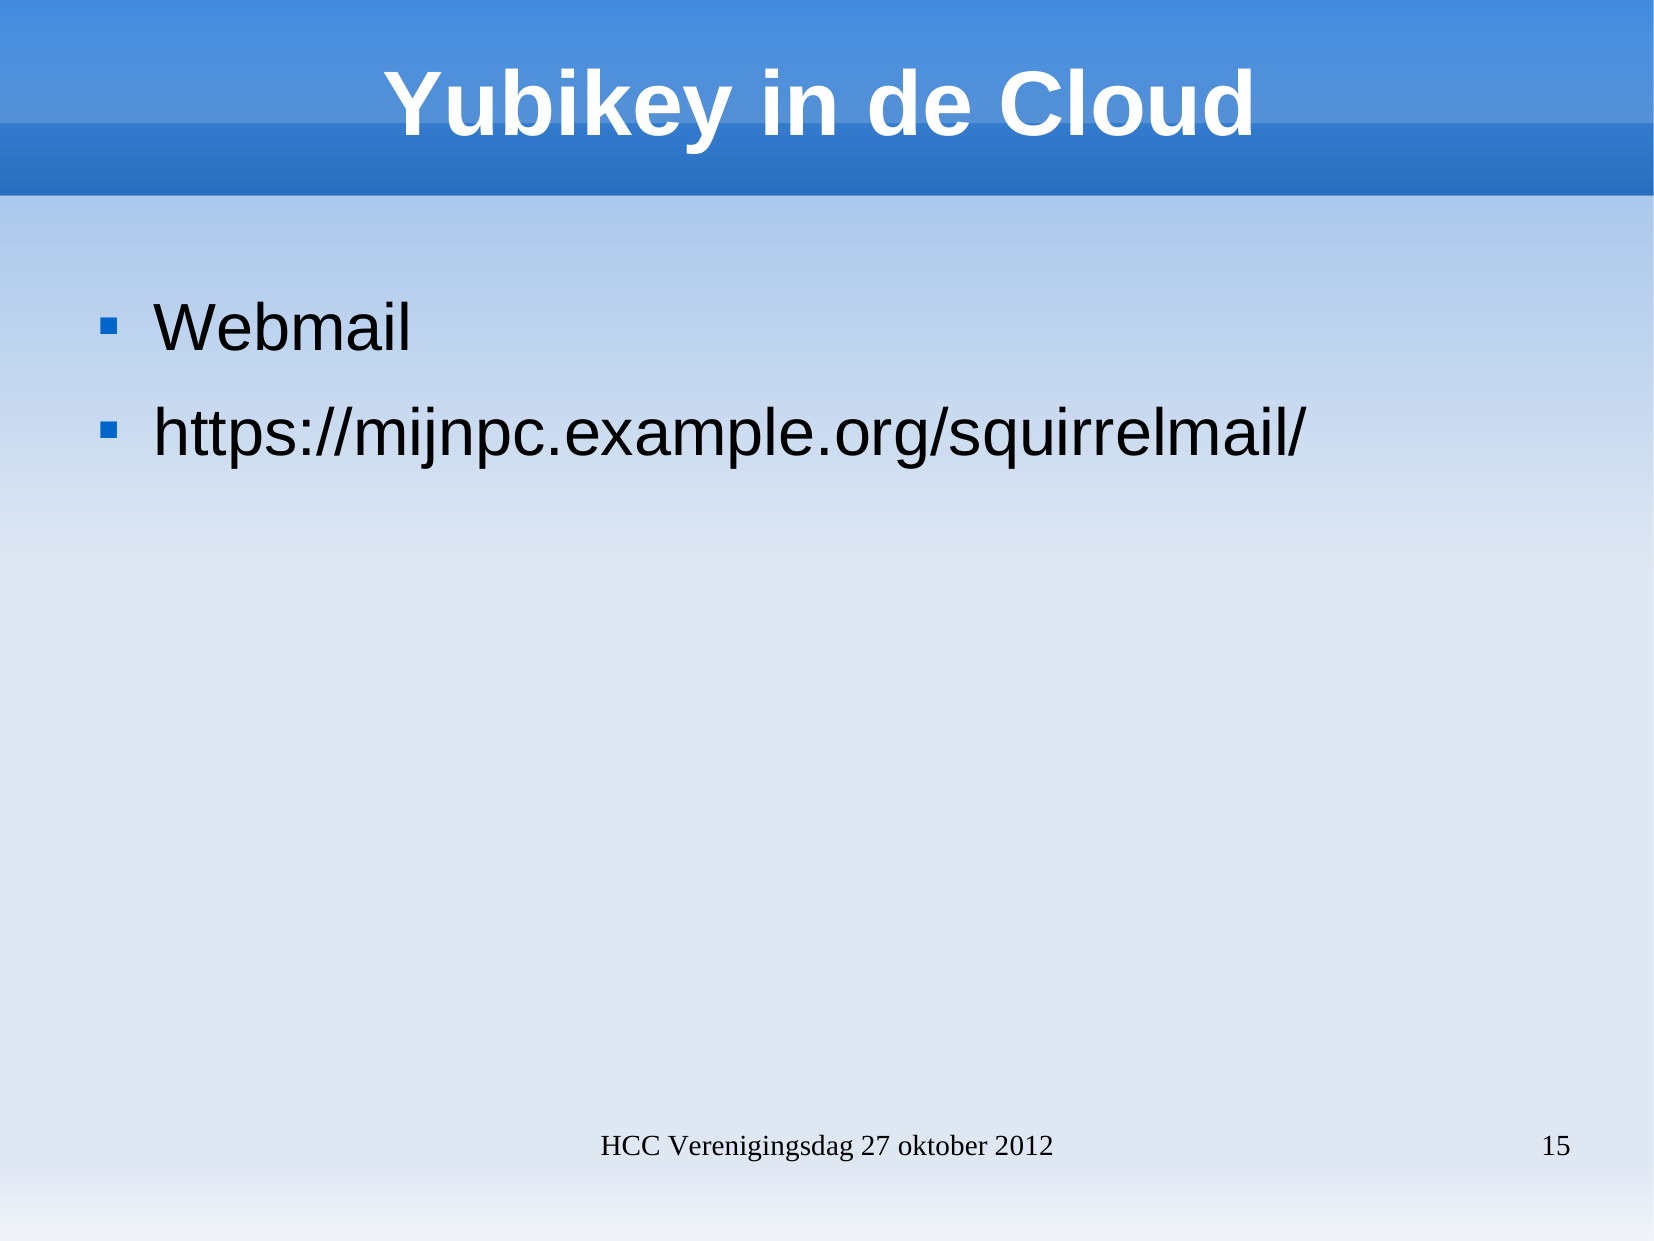

# Yubikey in de Cloud
Webmail
https://mijnpc.example.org/squirrelmail/
HCC Verenigingsdag 27 oktober 2012
15